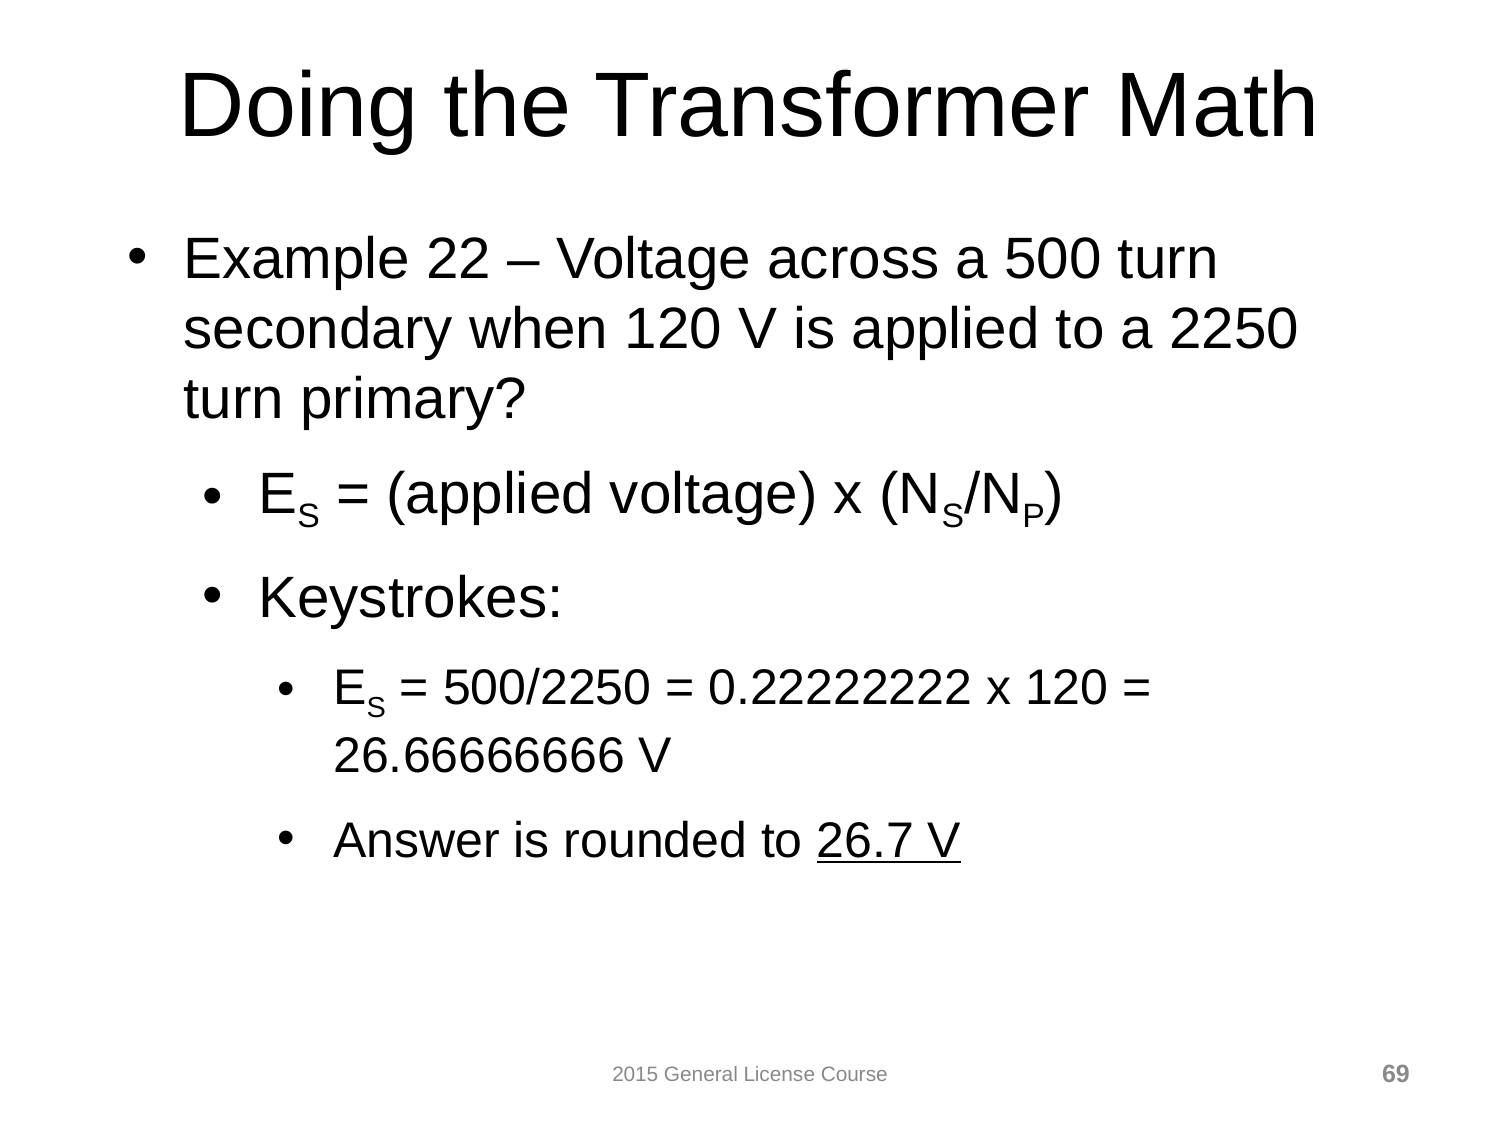

Doing the Transformer Math
Example 22 – Voltage across a 500 turn secondary when 120 V is applied to a 2250 turn primary?
ES = (applied voltage) x (NS/NP)
Keystrokes:
ES = 500/2250 = 0.22222222 x 120 = 26.66666666 V
Answer is rounded to 26.7 V
2015 General License Course